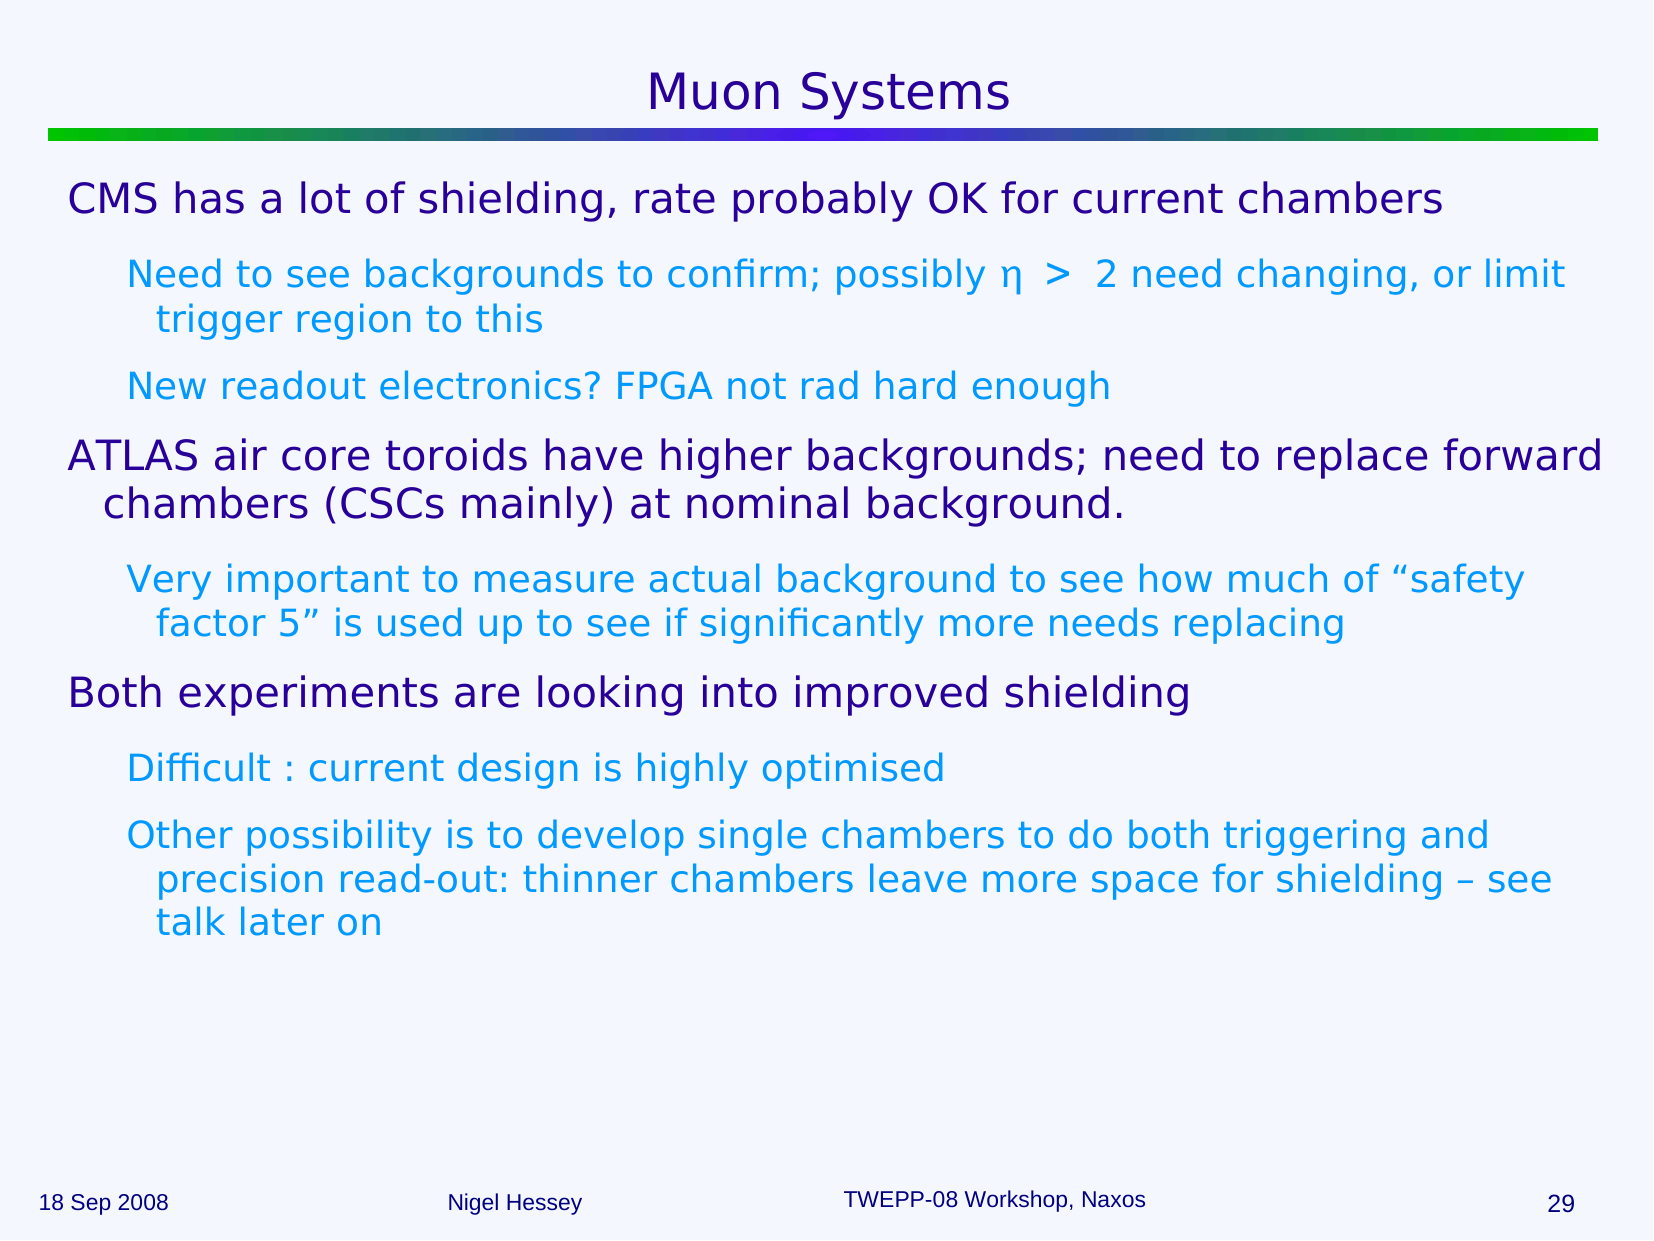

# Muon Systems
CMS has a lot of shielding, rate probably OK for current chambers
Need to see backgrounds to confirm; possibly  > 2 need changing, or limit trigger region to this
New readout electronics? FPGA not rad hard enough
ATLAS air core toroids have higher backgrounds; need to replace forward chambers (CSCs mainly) at nominal background.
Very important to measure actual background to see how much of “safety factor 5” is used up to see if significantly more needs replacing
Both experiments are looking into improved shielding
Difficult : current design is highly optimised
Other possibility is to develop single chambers to do both triggering and precision read-out: thinner chambers leave more space for shielding – see talk later on